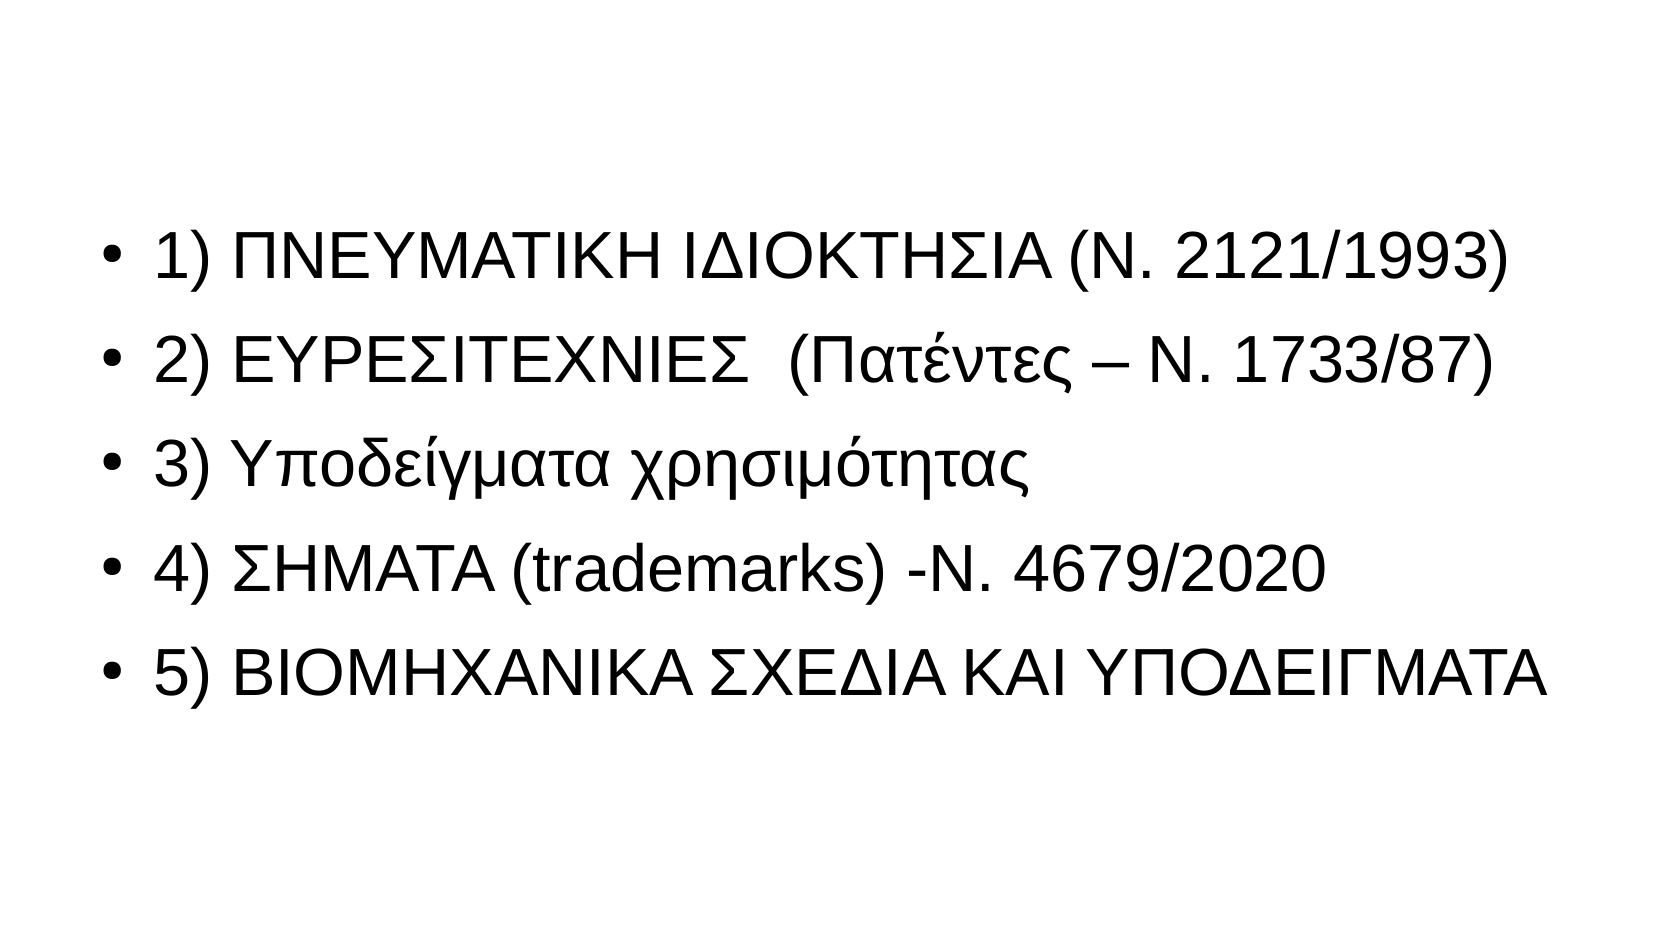

#
1) ΠΝΕΥΜΑΤΙΚΗ ΙΔΙΟΚΤΗΣΙΑ (Ν. 2121/1993)
2) ΕΥΡΕΣΙΤΕΧΝΙΕΣ (Πατέντες – Ν. 1733/87)
3) Υποδείγματα χρησιμότητας
4) ΣΗΜΑΤΑ (trademarks) -Ν. 4679/2020
5) ΒΙΟΜΗΧΑΝΙΚΑ ΣΧΕΔΙΑ ΚΑΙ ΥΠΟΔΕΙΓΜΑΤΑ